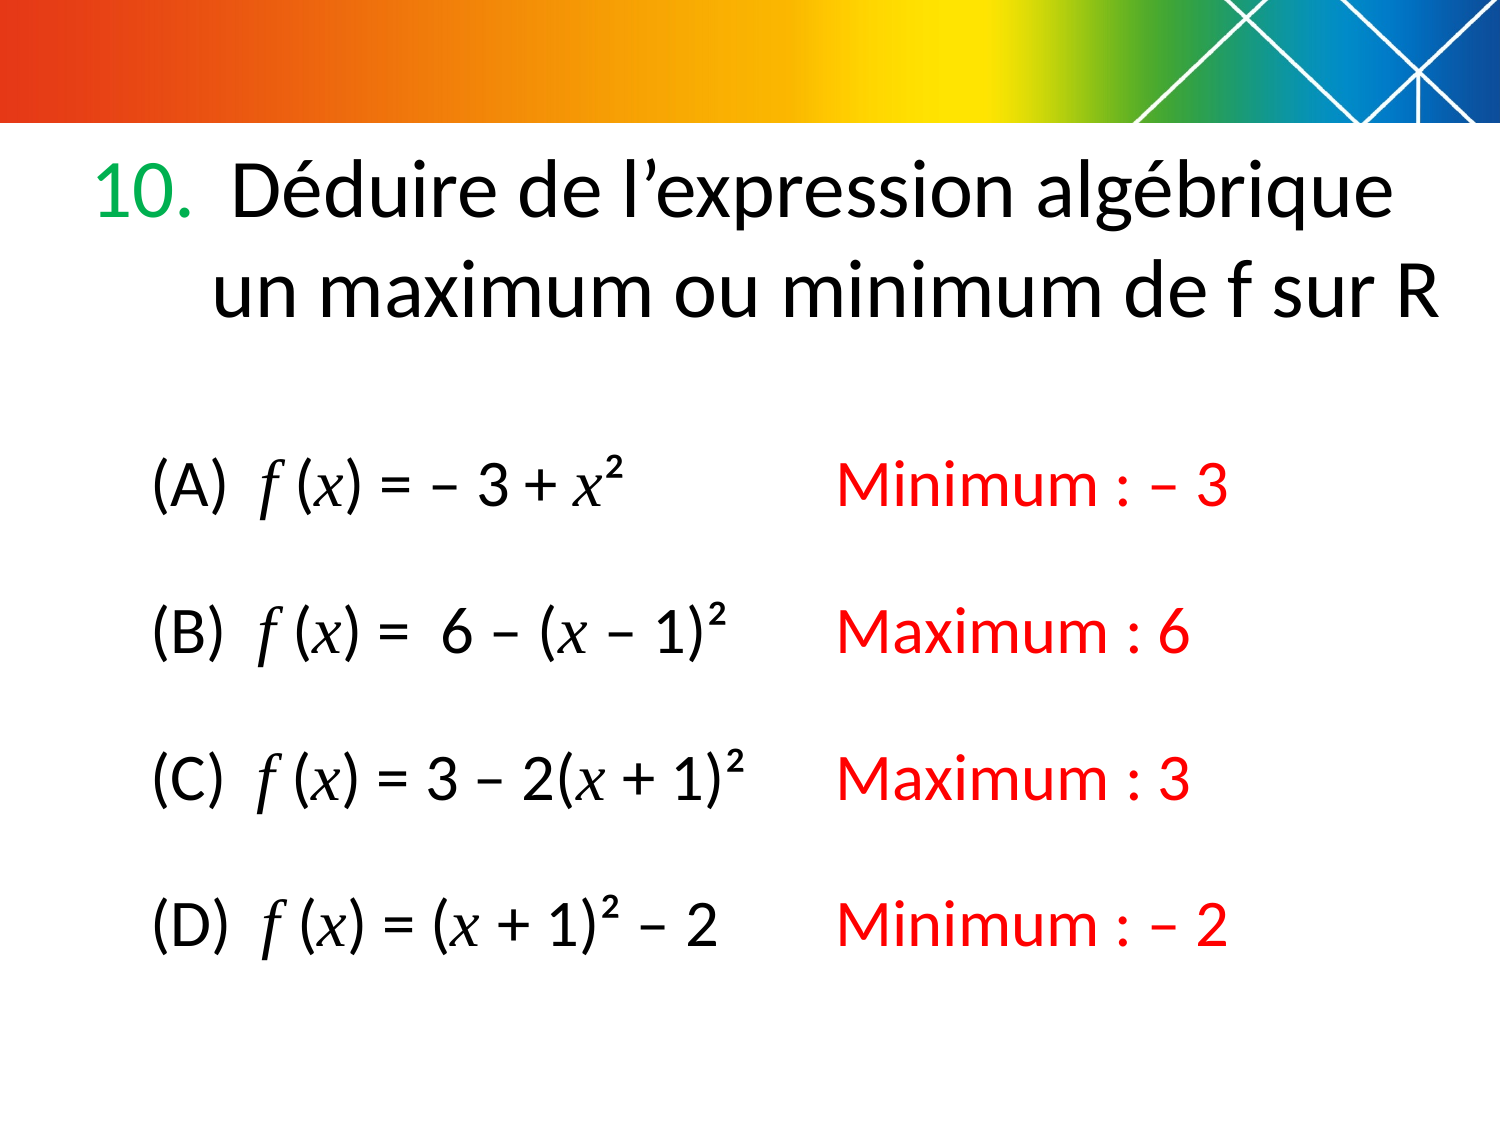

# Déduire de l’expression algébrique un maximum ou minimum de f sur R
 f (x) = – 3 + x²
 f (x) = 6 – (x – 1)²
 f (x) = 3 – 2(x + 1)²
 f (x) = (x + 1)² – 2
Minimum : – 3
Maximum : 6
Maximum : 3
Minimum : – 2